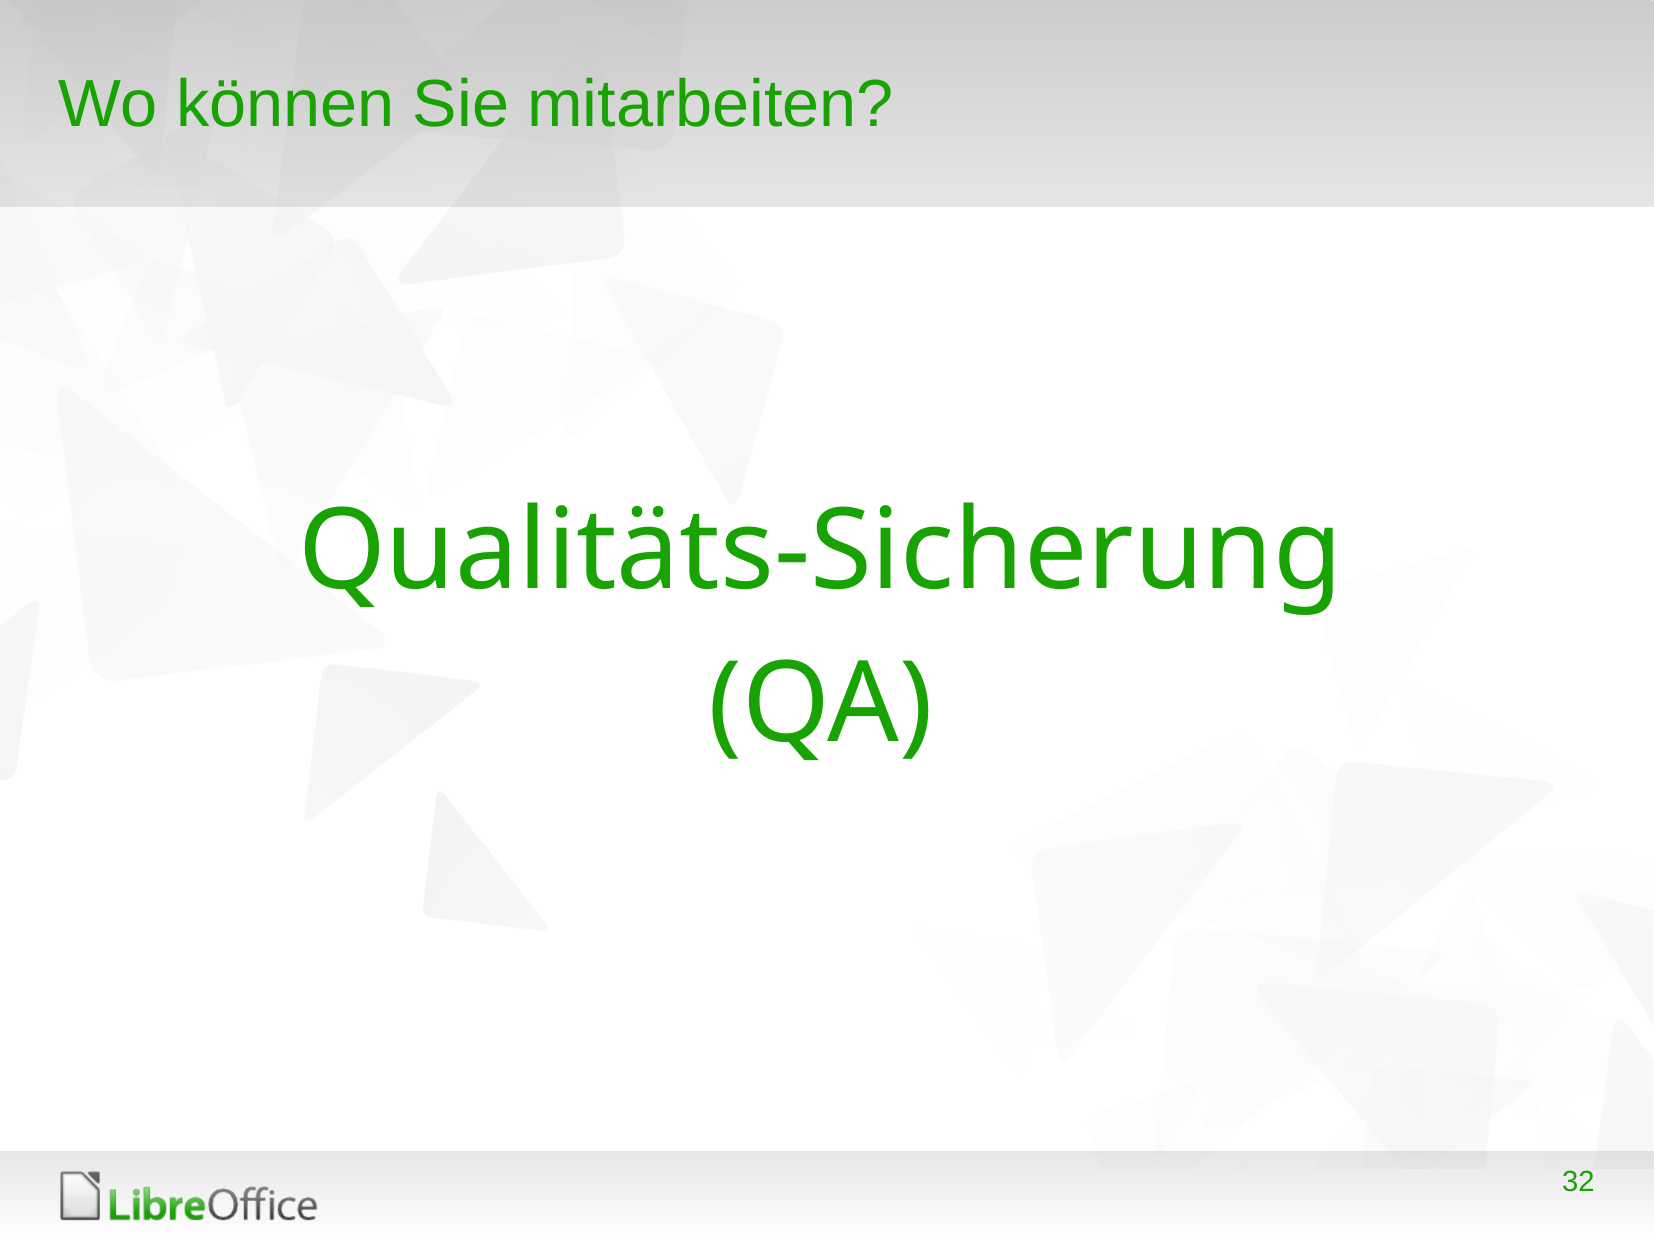

# Wo können Sie mitarbeiten?
Qualitäts-Sicherung
(QA)
32